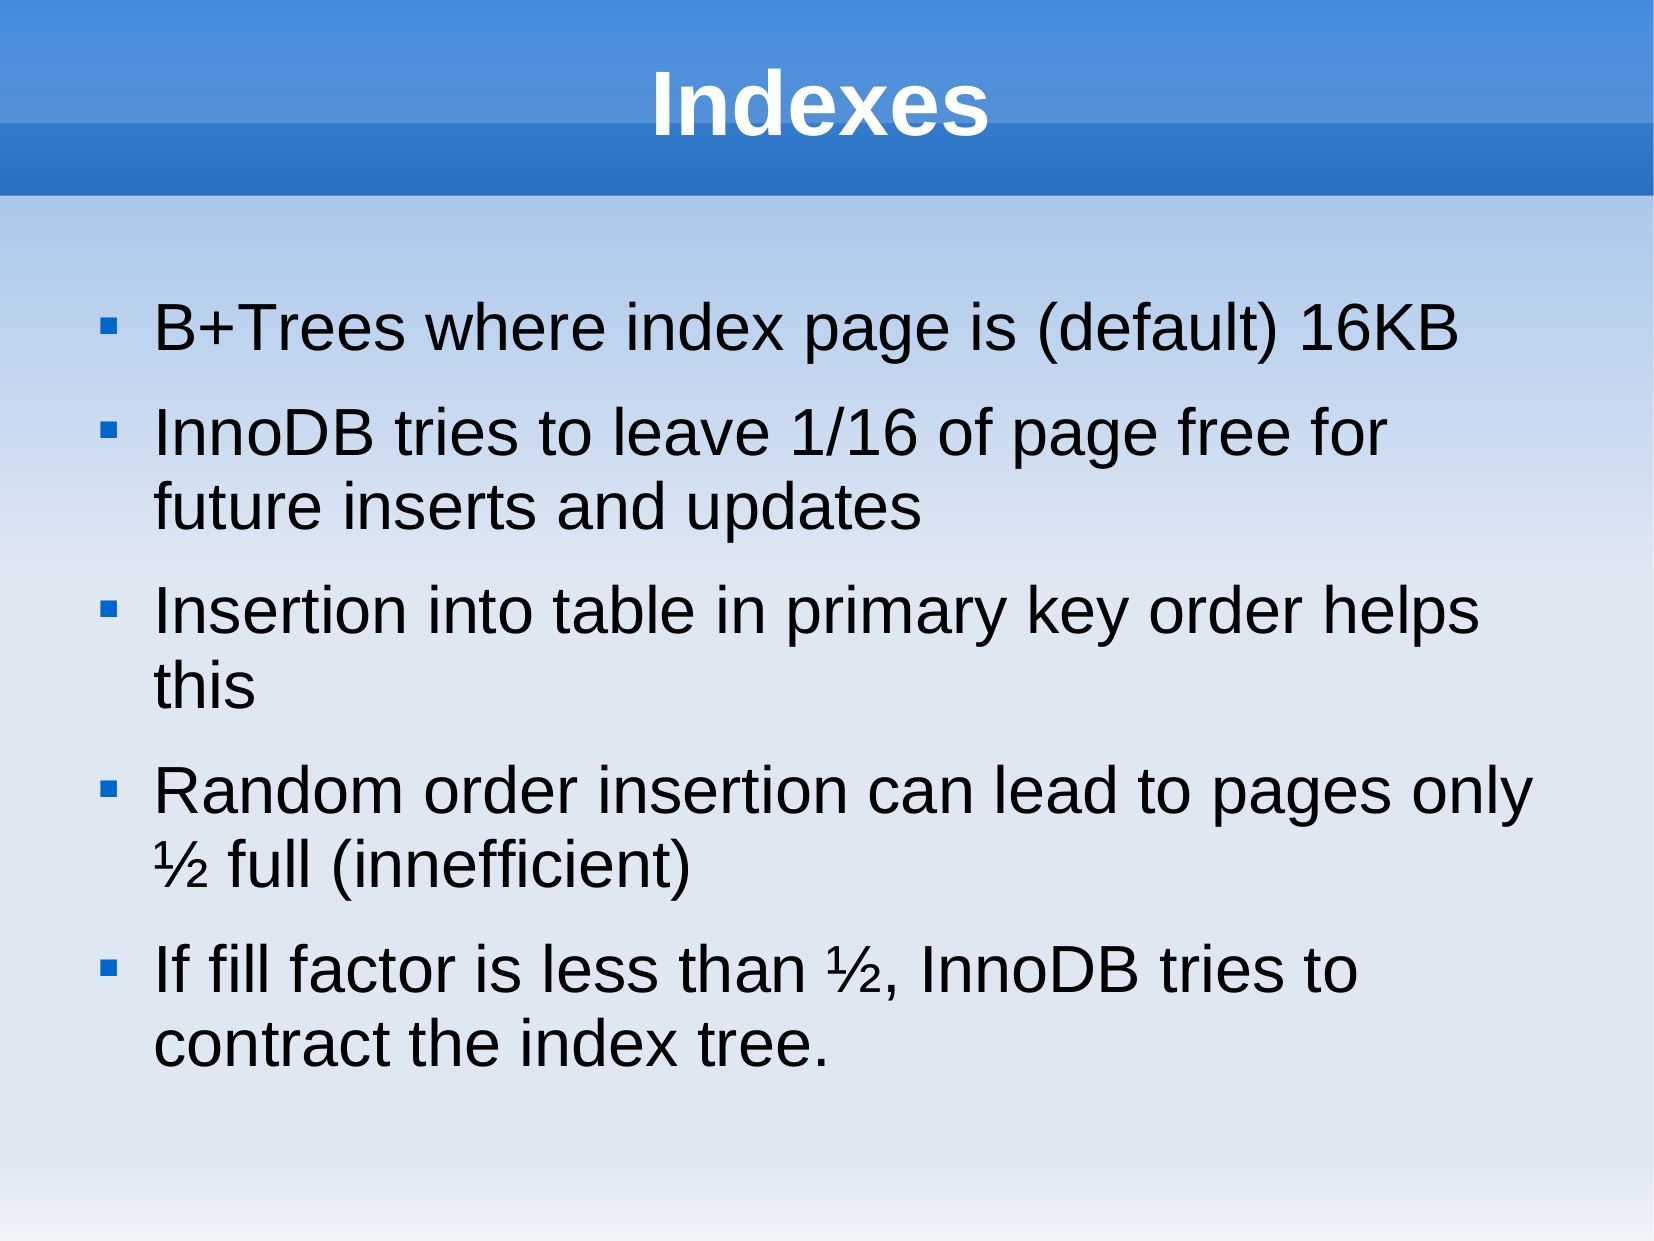

# Indexes
B+Trees where index page is (default) 16KB
InnoDB tries to leave 1/16 of page free for future inserts and updates
Insertion into table in primary key order helps this
Random order insertion can lead to pages only ½ full (innefficient)
If fill factor is less than ½, InnoDB tries to contract the index tree.